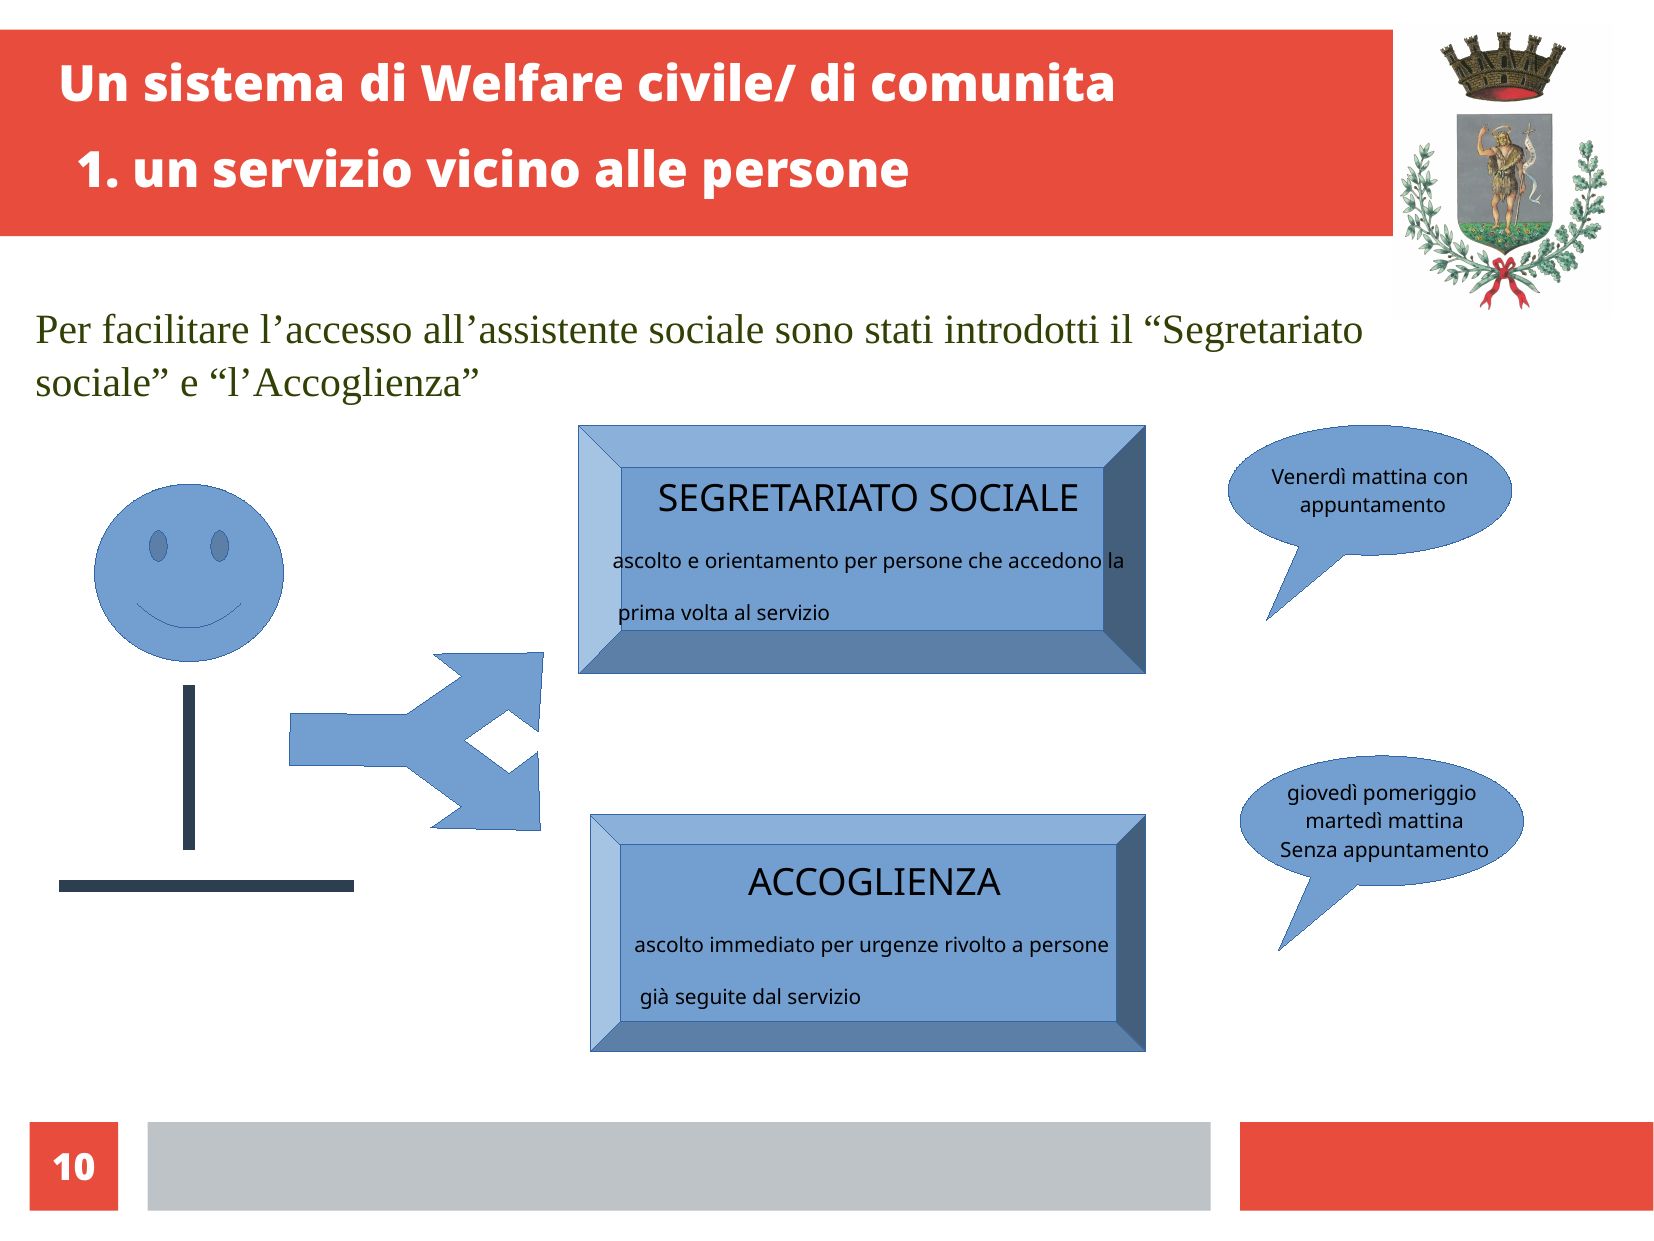

# Un sistema di Welfare civile/ di comunita 1. un servizio vicino alle persone
Per facilitare l’accesso all’assistente sociale sono stati introdotti il “Segretariato sociale” e “l’Accoglienza”
SEGRETARIATO SOCIALE
 ascolto e orientamento per persone che accedono la
 prima volta al servizio
Venerdì mattina con
 appuntamento
giovedì pomeriggio
 martedì mattina
 Senza appuntamento
ACCOGLIENZA
ascolto immediato per urgenze rivolto a persone
 già seguite dal servizio
10